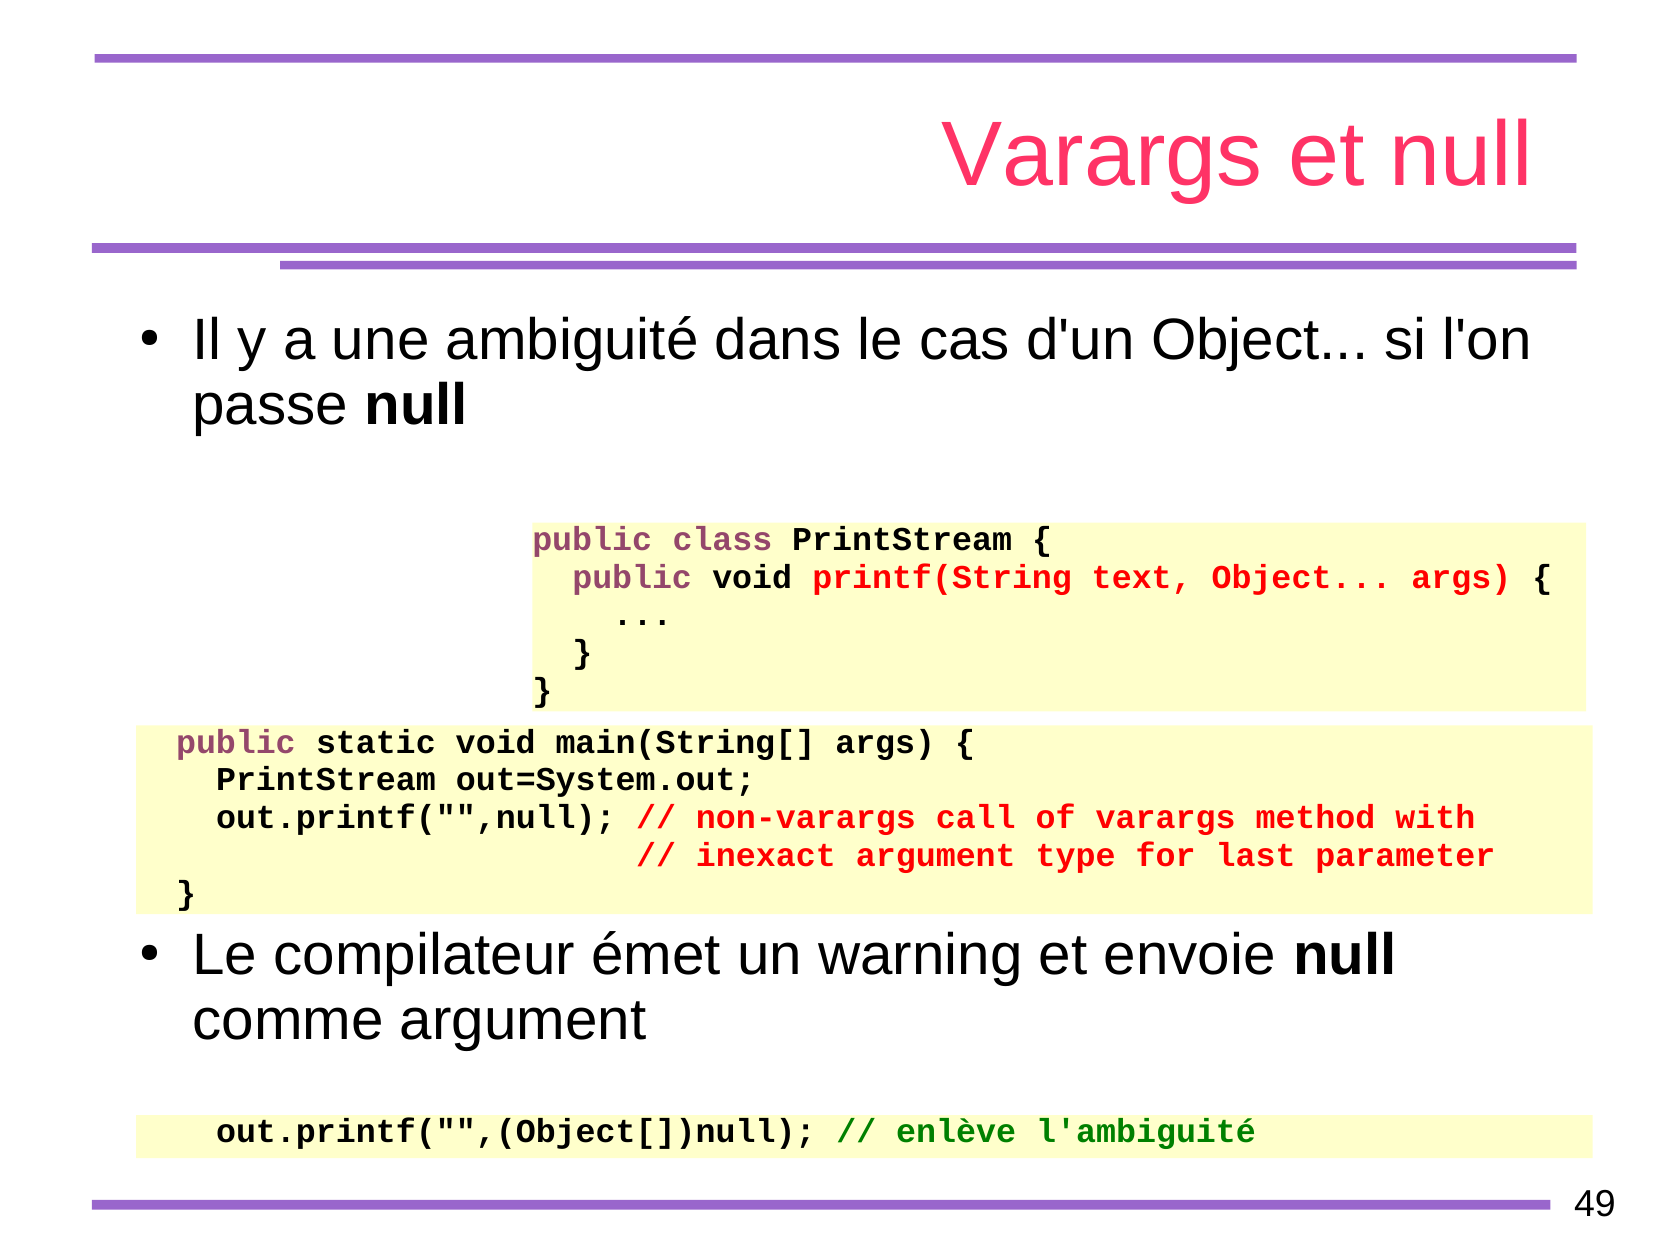

# Varargs et null
Il y a une ambiguité dans le cas d'un Object... si l'on passe null
Le compilateur émet un warning et envoie null comme argument
public class PrintStream {
 public void printf(String text, Object... args) {
 ...
 }
}
 public static void main(String[] args) {
 PrintStream out=System.out;
 out.printf("",null); // non-varargs call of varargs method with
 // inexact argument type for last parameter
 }
 out.printf("",(Object[])null); // enlève l'ambiguité